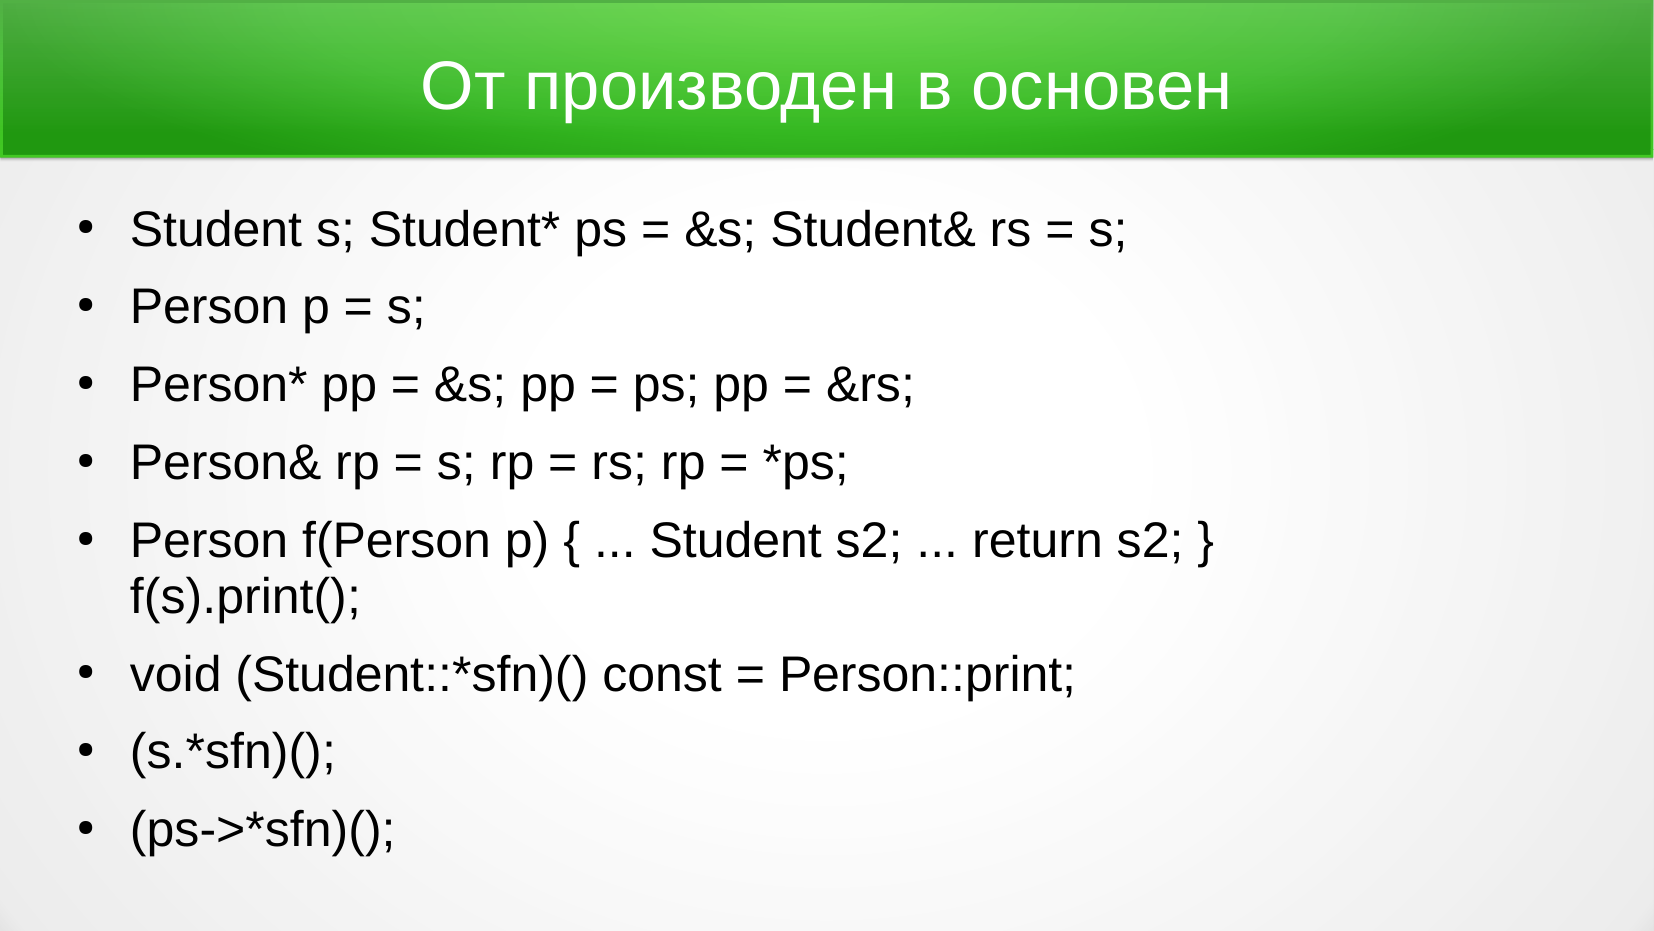

# От производен в основен
Student s; Student* ps = &s; Student& rs = s;
Person p = s;
Person* pp = &s; pp = ps; pp = &rs;
Person& rp = s; rp = rs; rp = *ps;
Person f(Person p) { ... Student s2; ... return s2; }
f(s).print();
void (Student::*sfn)() const = Person::print;
(s.*sfn)();
(ps->*sfn)();